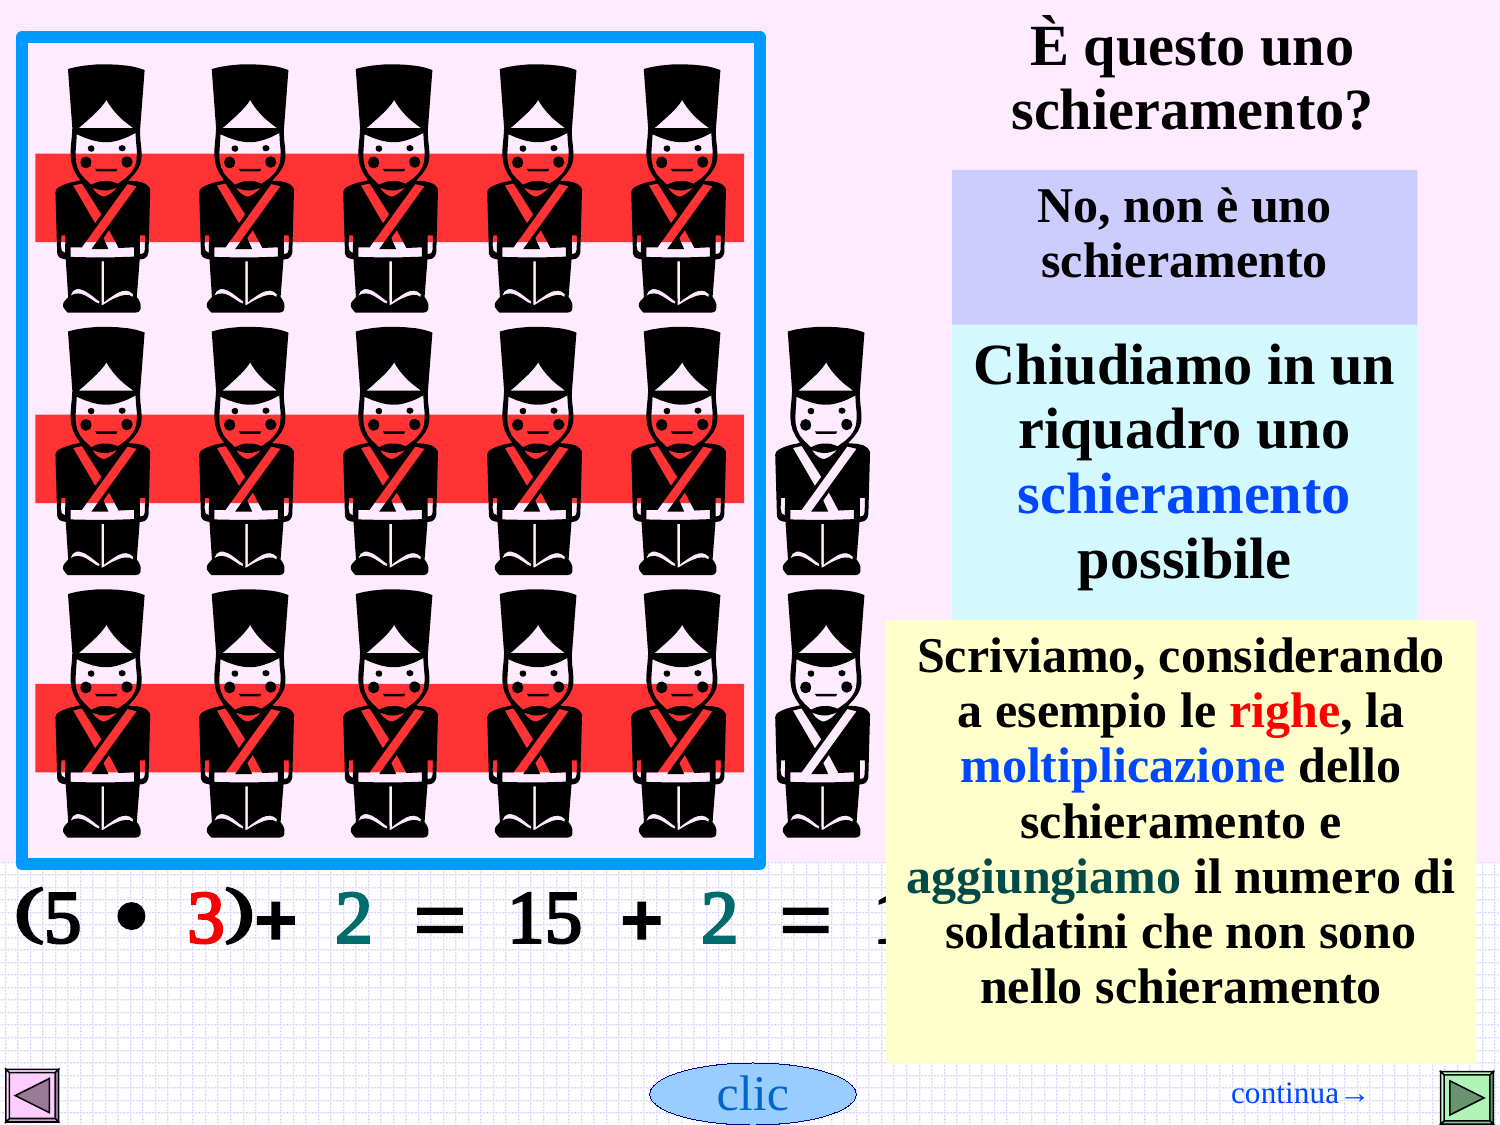

È questo uno schieramento?
No, non è uno schieramento
Chiudiamo in un riquadro uno schieramento possibile
Scriviamo, considerando a esempio le righe, la moltiplicazione dello schieramento e aggiungiamo il numero di soldatini che non sono nello schieramento
(5)+ 2 5 + 2 = 17
clic
continua→